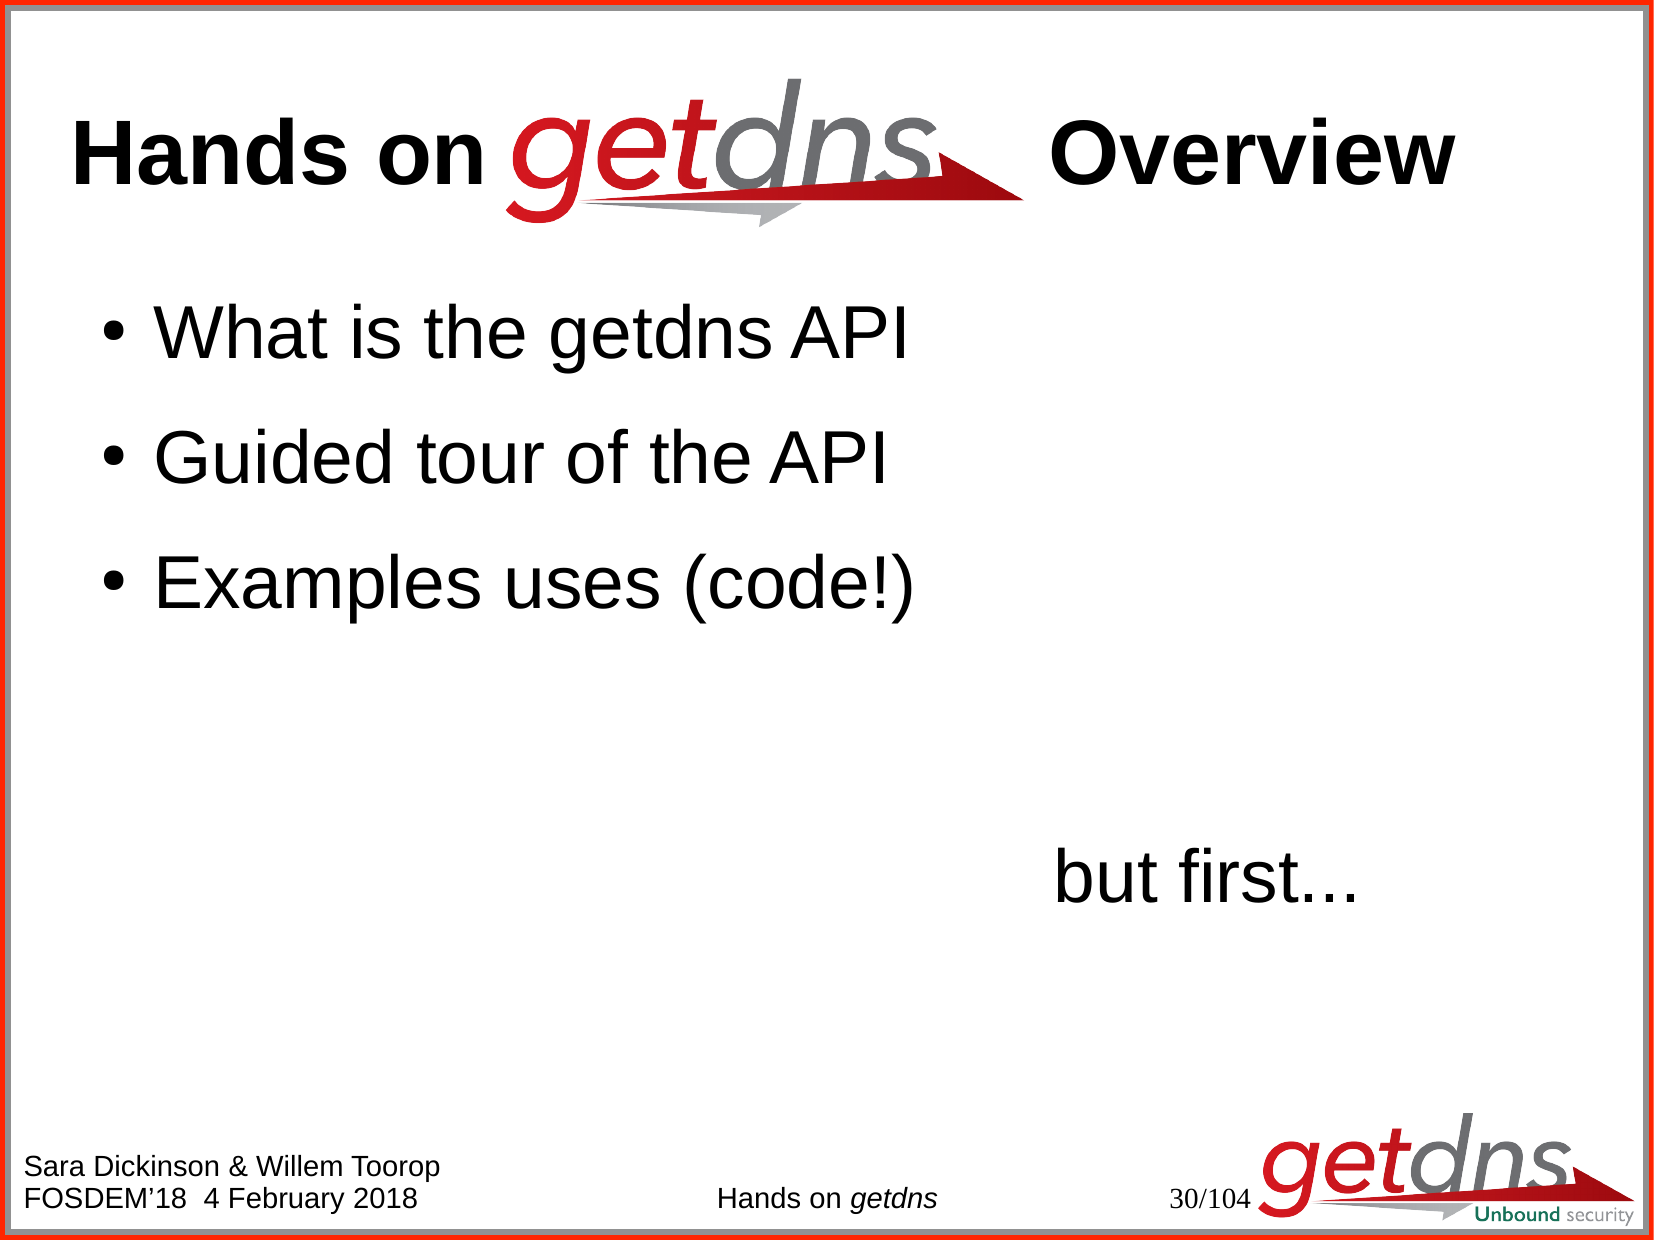

# Hands on Overview
What is the getdns API
Guided tour of the API
Examples uses (code!)
												but first...
30